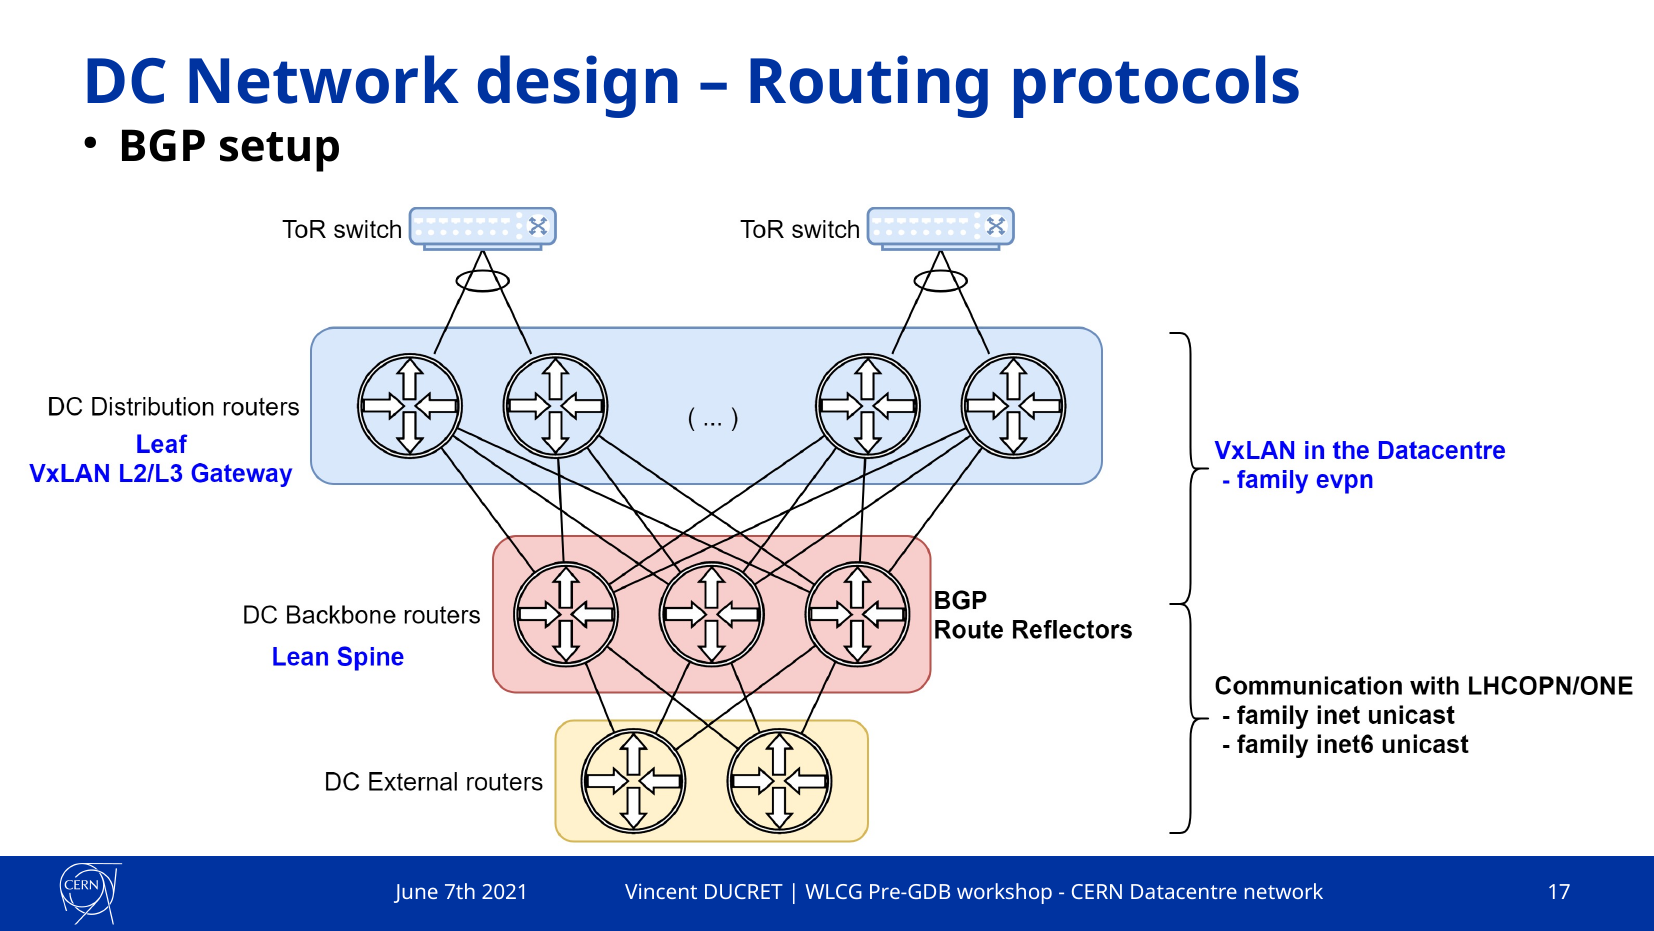

# DC Network design – Routing protocols
BGP setup
June 7th 2021
Vincent DUCRET | WLCG Pre-GDB workshop - CERN Datacentre network
17